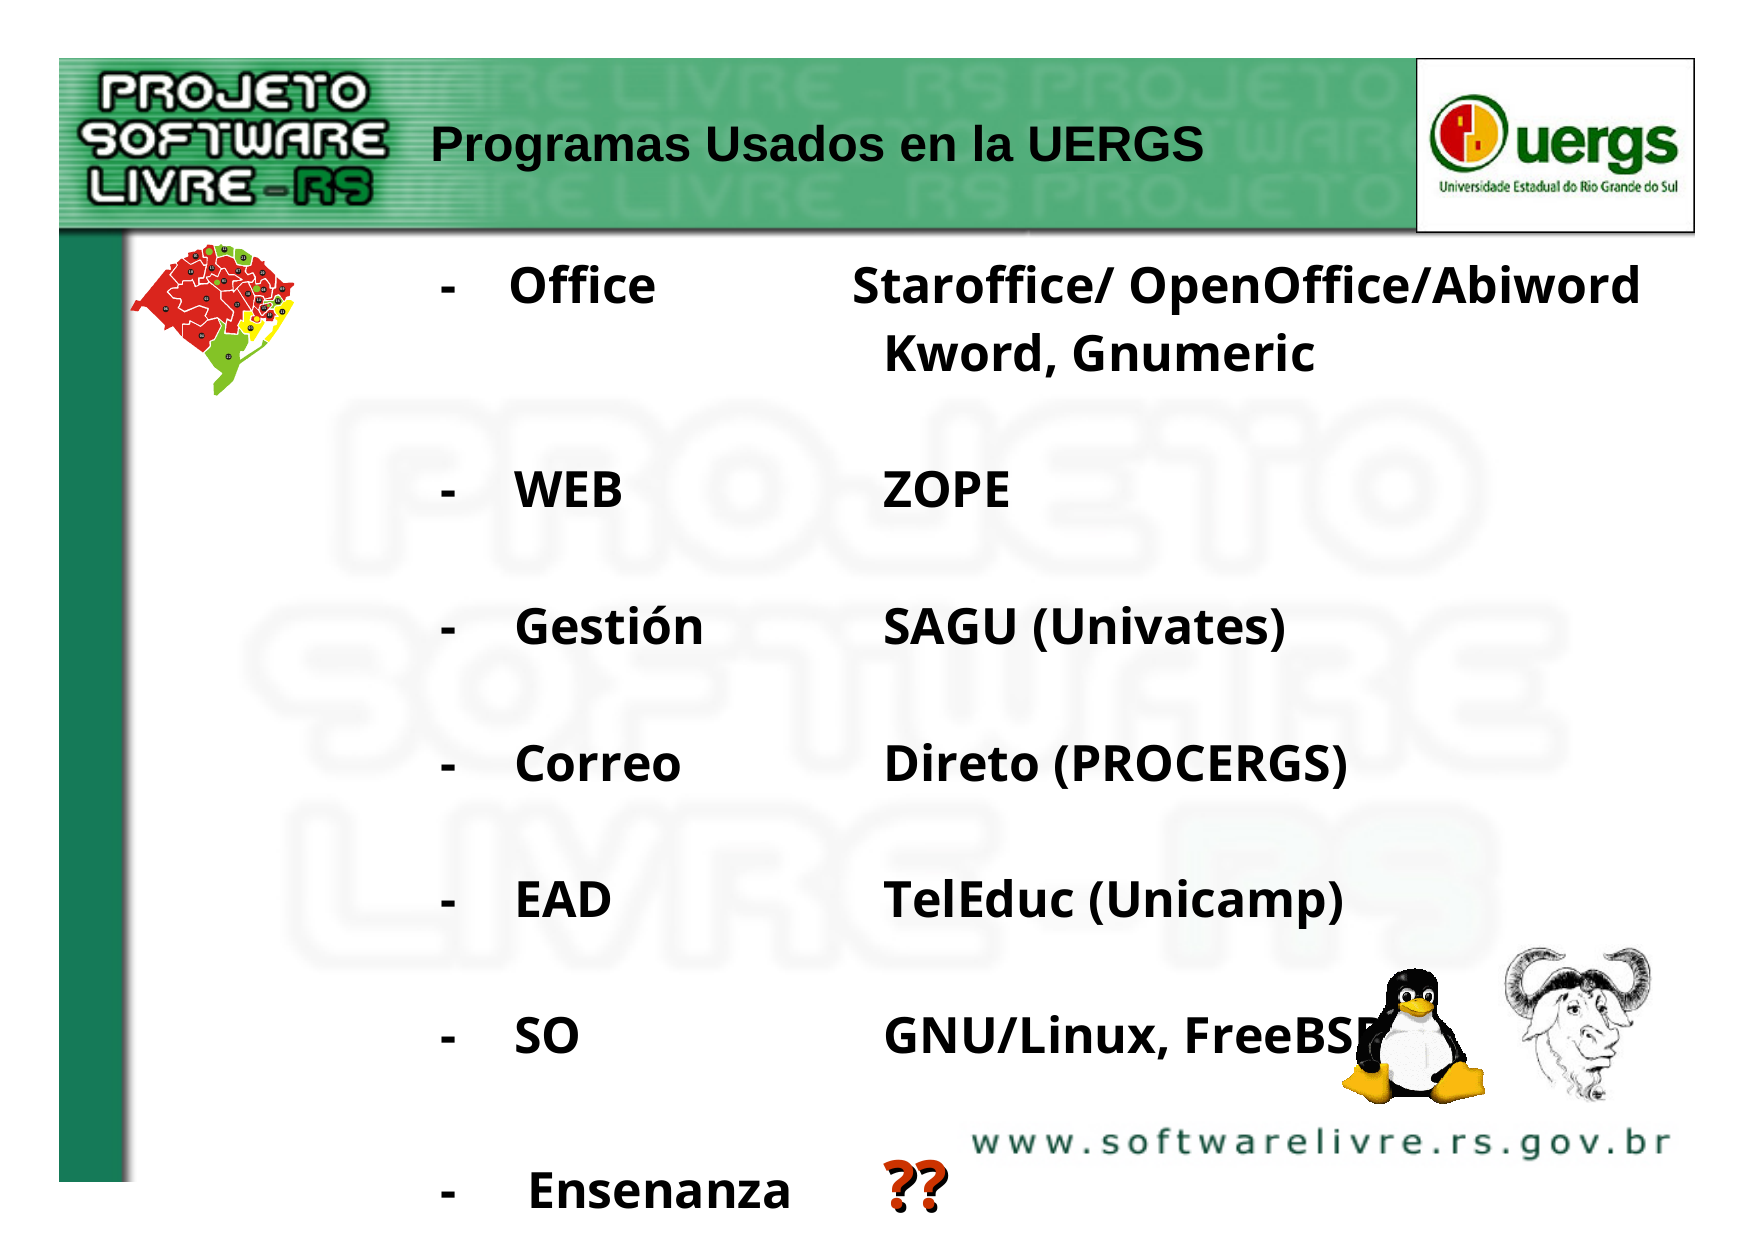

Programas Usados en la UERGS
- Office 	 Staroffice/ OpenOffice/Abiword
							Kword, Gnumeric
-		WEB				ZOPE
- 		Gestión			SAGU (Univates)
-		Correo			Direto (PROCERGS)
- 		EAD				TelEduc (Unicamp)
-		SO					GNU/Linux, FreeBSD
-		 Ensenanza		??